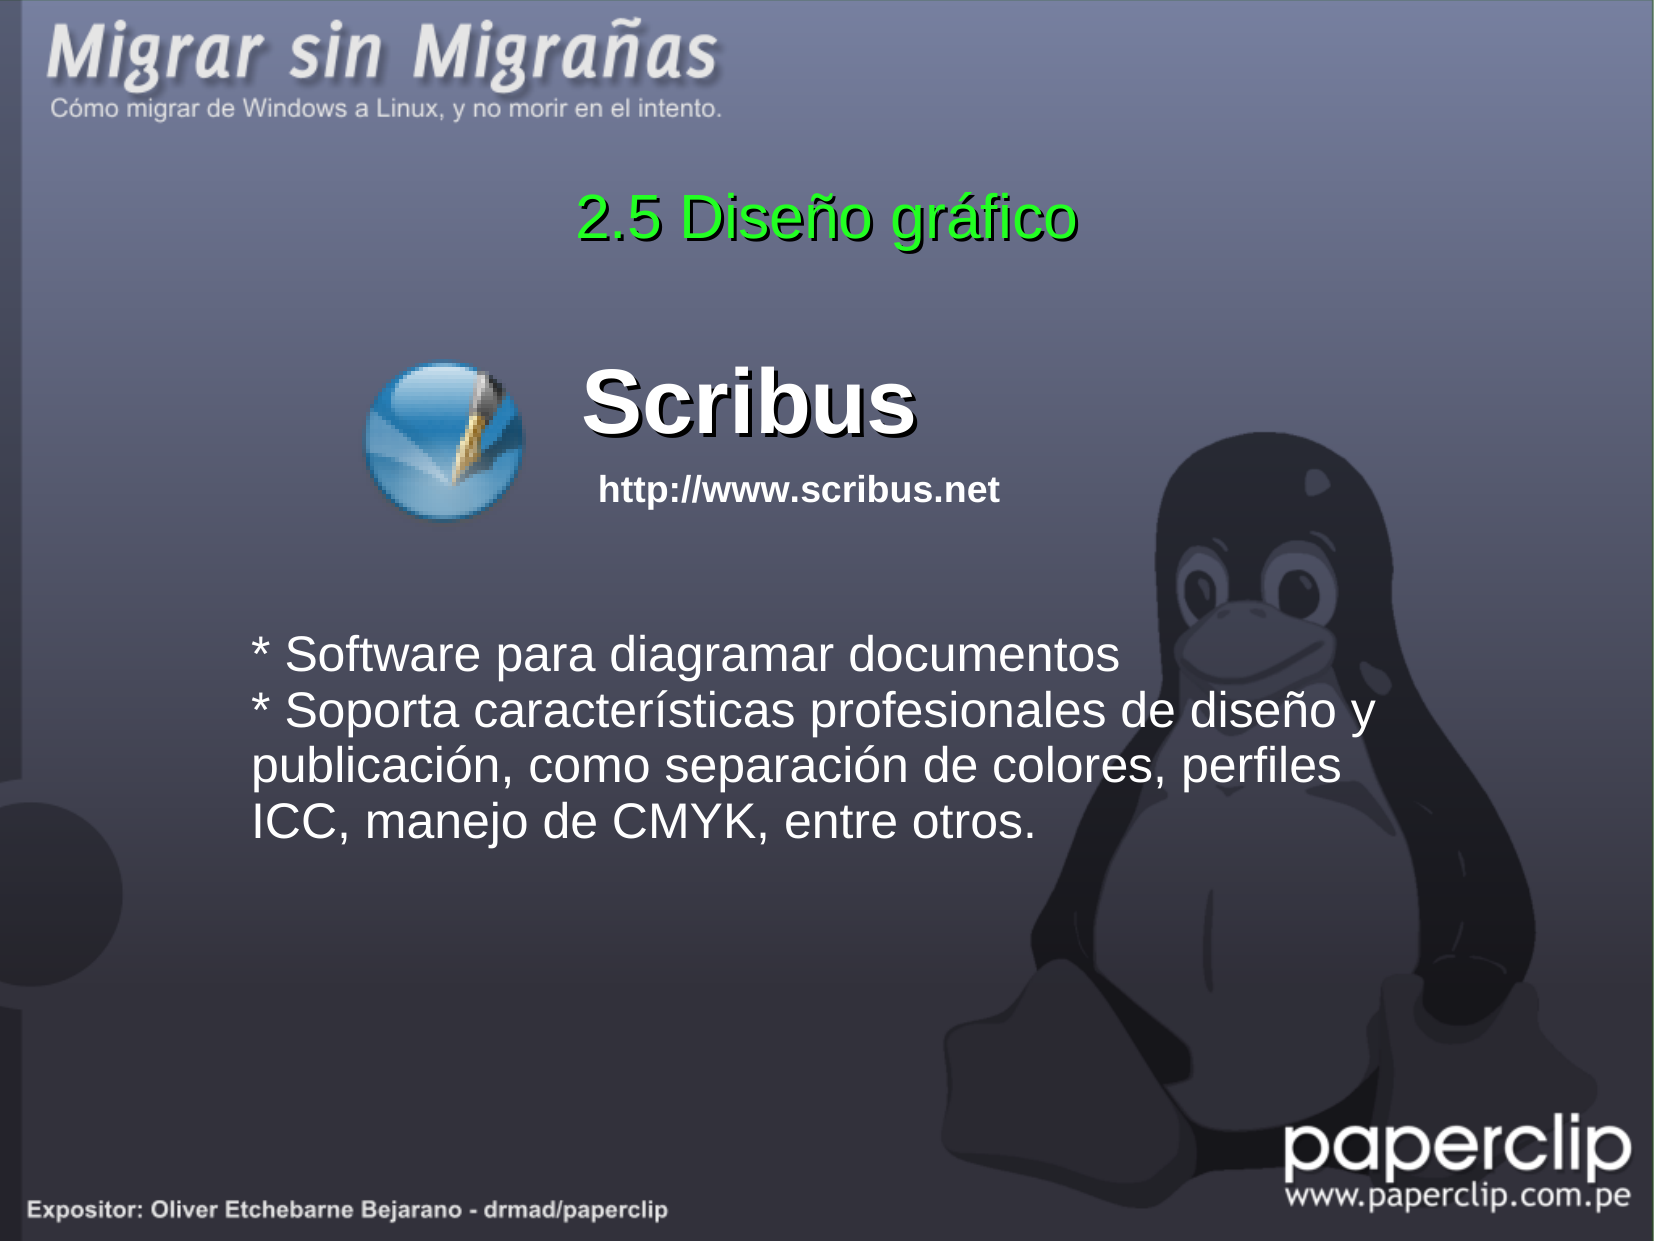

# 2.5 Diseño gráfico
Scribus
http://www.scribus.net
* Software para diagramar documentos
* Soporta características profesionales de diseño y publicación, como separación de colores, perfiles ICC, manejo de CMYK, entre otros.